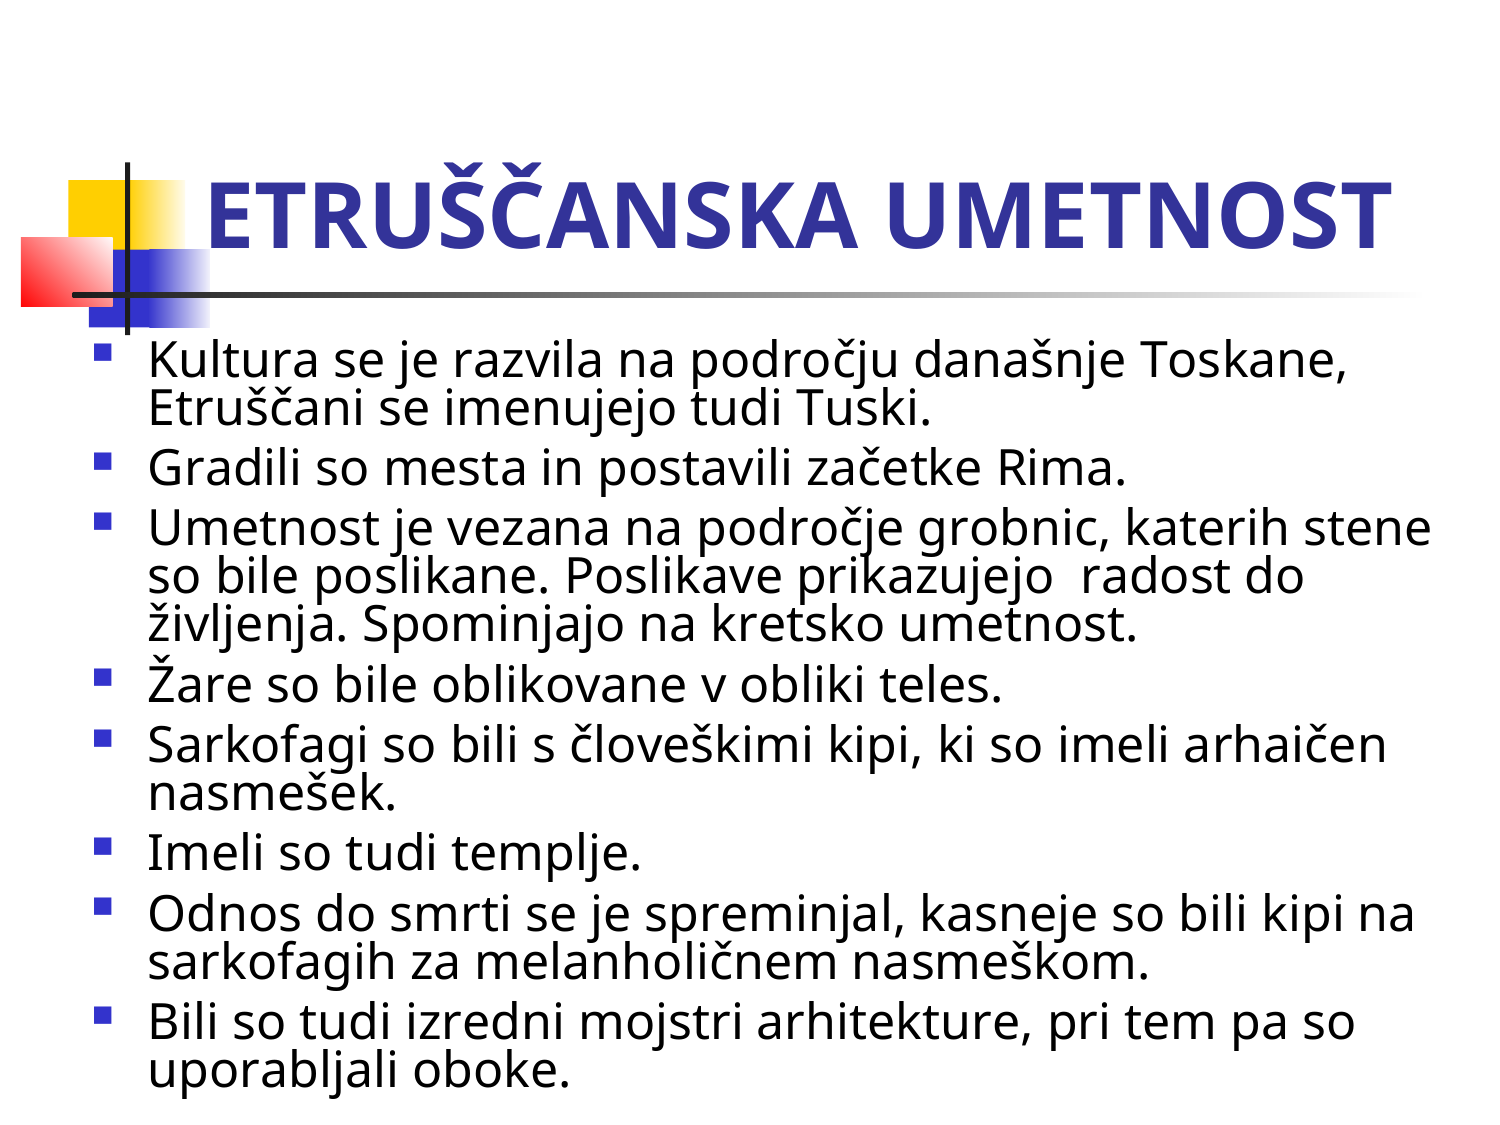

# ETRUŠČANSKA UMETNOST
Kultura se je razvila na področju današnje Toskane, Etruščani se imenujejo tudi Tuski.
Gradili so mesta in postavili začetke Rima.
Umetnost je vezana na področje grobnic, katerih stene so bile poslikane. Poslikave prikazujejo radost do življenja. Spominjajo na kretsko umetnost.
Žare so bile oblikovane v obliki teles.
Sarkofagi so bili s človeškimi kipi, ki so imeli arhaičen nasmešek.
Imeli so tudi templje.
Odnos do smrti se je spreminjal, kasneje so bili kipi na sarkofagih za melanholičnem nasmeškom.
Bili so tudi izredni mojstri arhitekture, pri tem pa so uporabljali oboke.